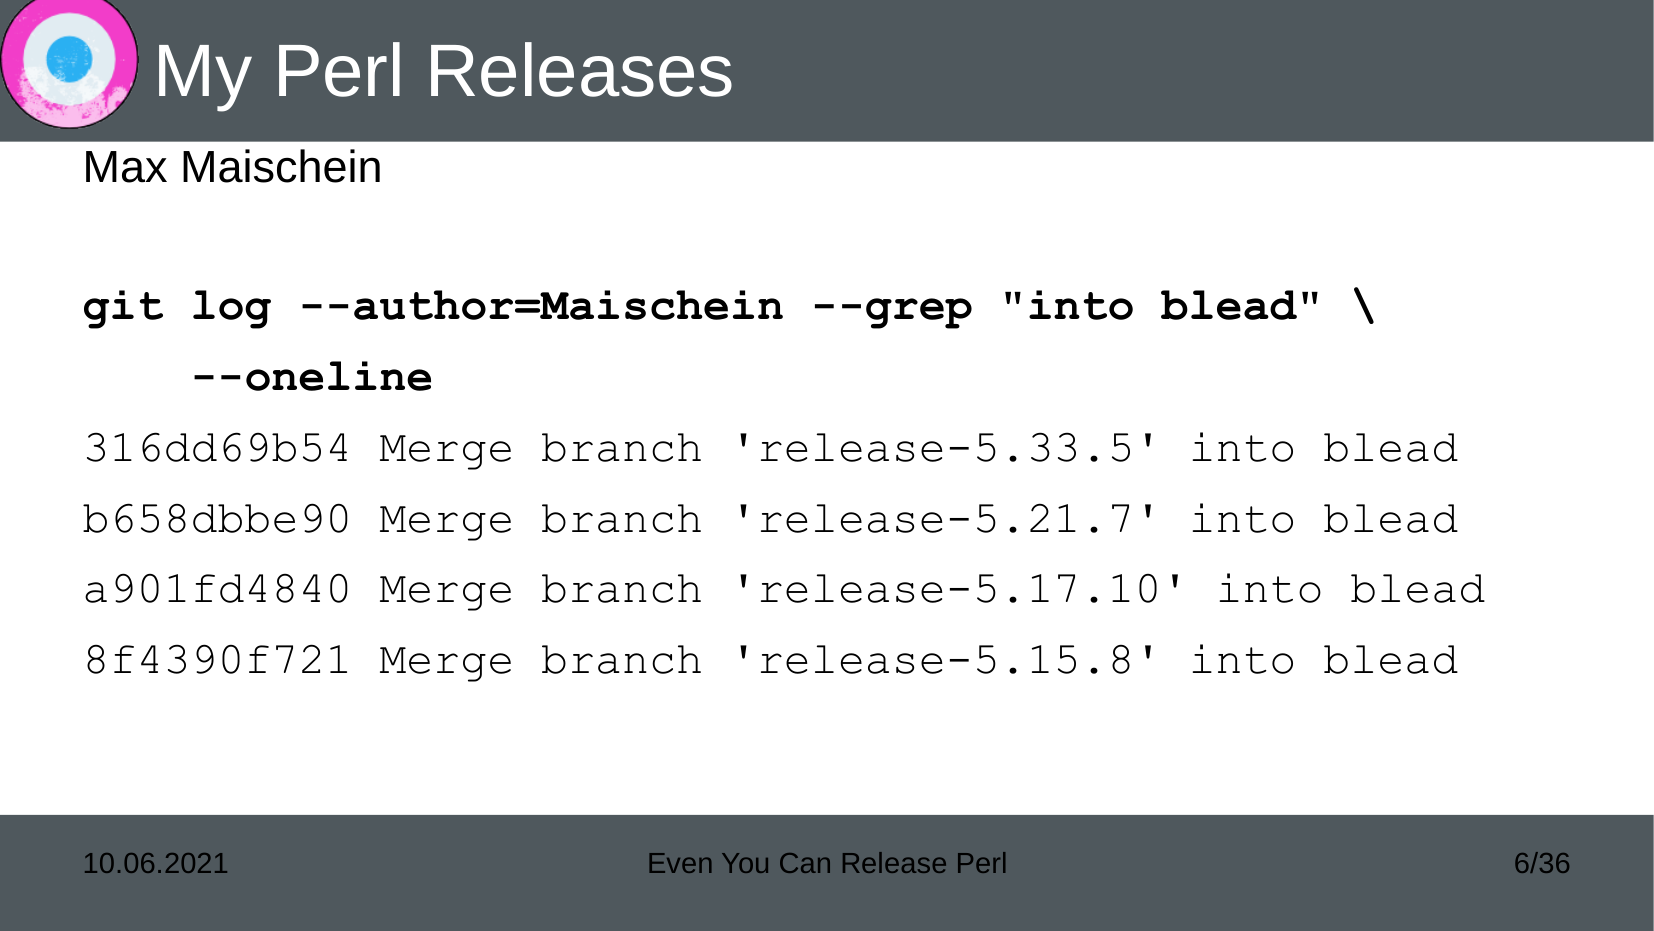

# My Perl Releases
Max Maischein
git log --author=Maischein --grep "into blead" \
 --oneline
316dd69b54 Merge branch 'release-5.33.5' into blead
b658dbbe90 Merge branch 'release-5.21.7' into blead
a901fd4840 Merge branch 'release-5.17.10' into blead
8f4390f721 Merge branch 'release-5.15.8' into blead
08. März 2019
6